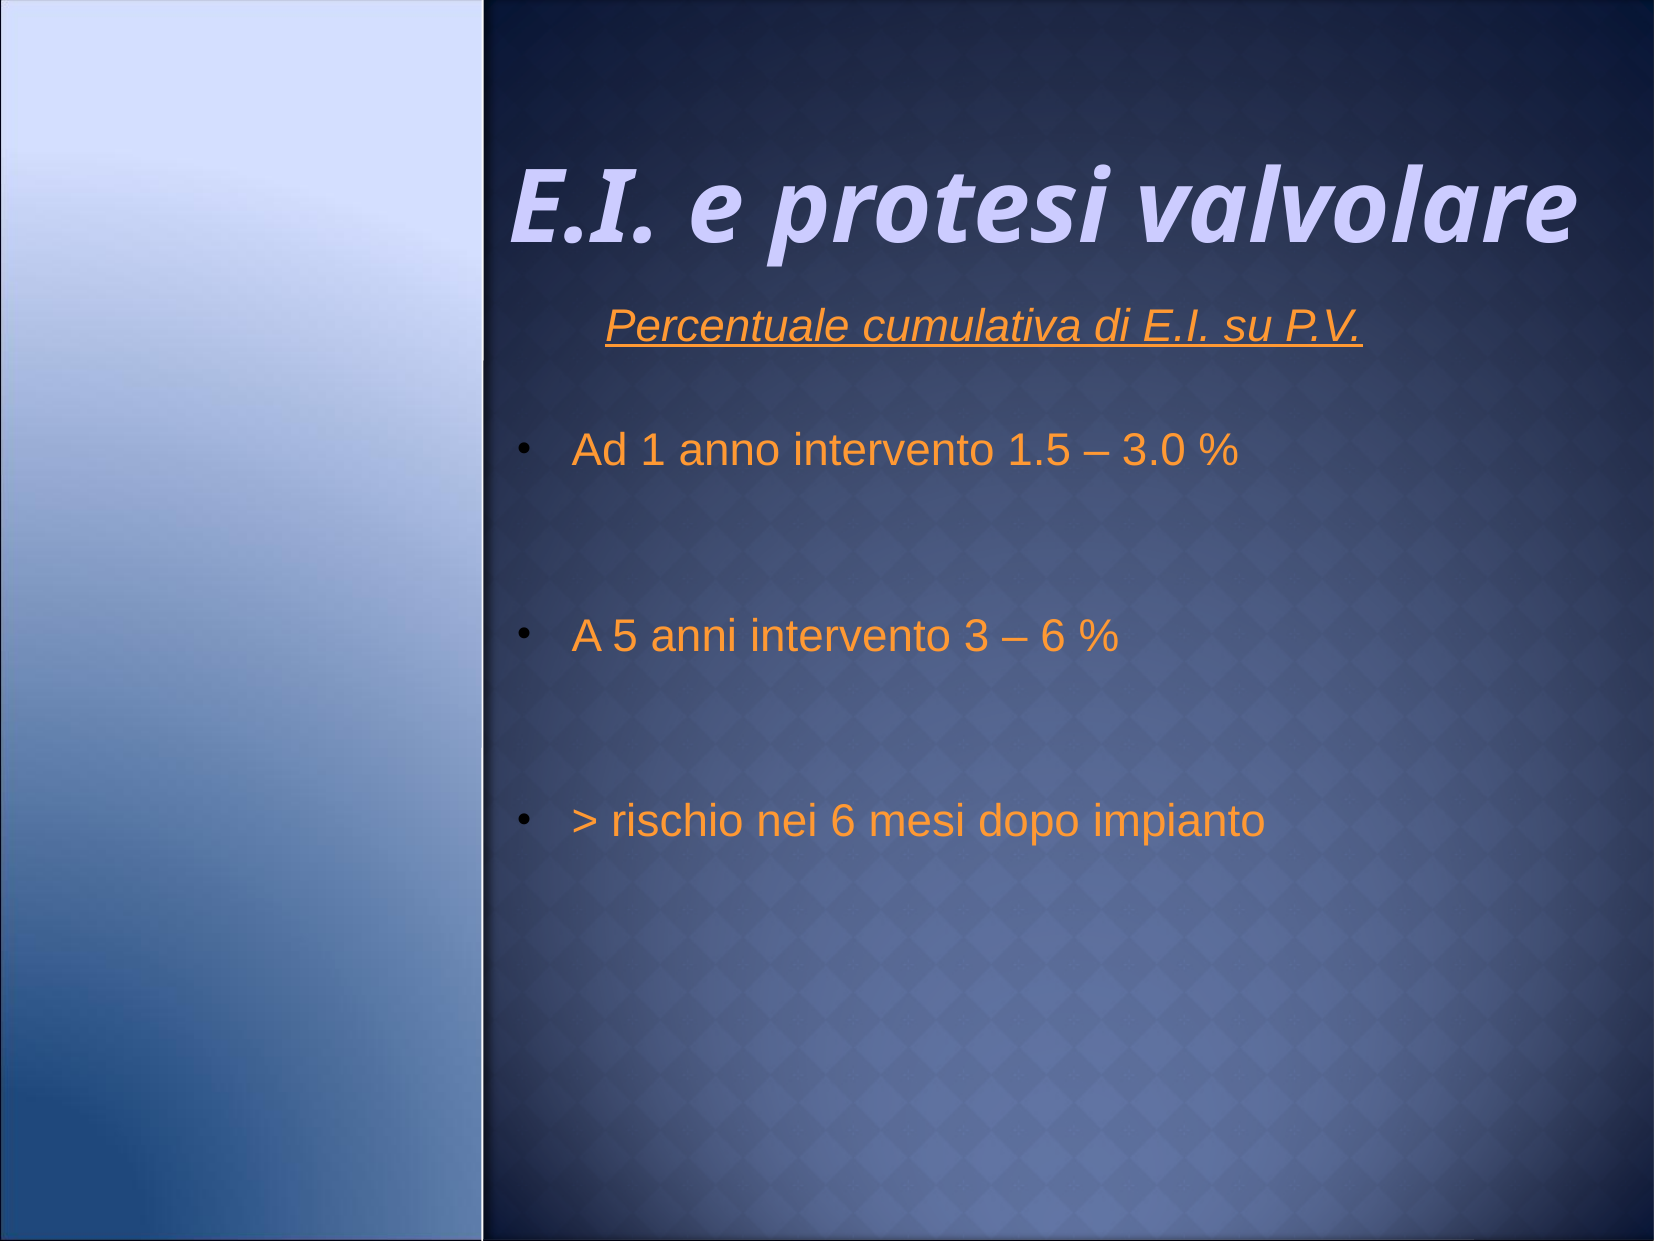

# E.I. e protesi valvolare
 Percentuale cumulativa di E.I. su P.V.
Ad 1 anno intervento 1.5 – 3.0 %
A 5 anni intervento 3 – 6 %
> rischio nei 6 mesi dopo impianto